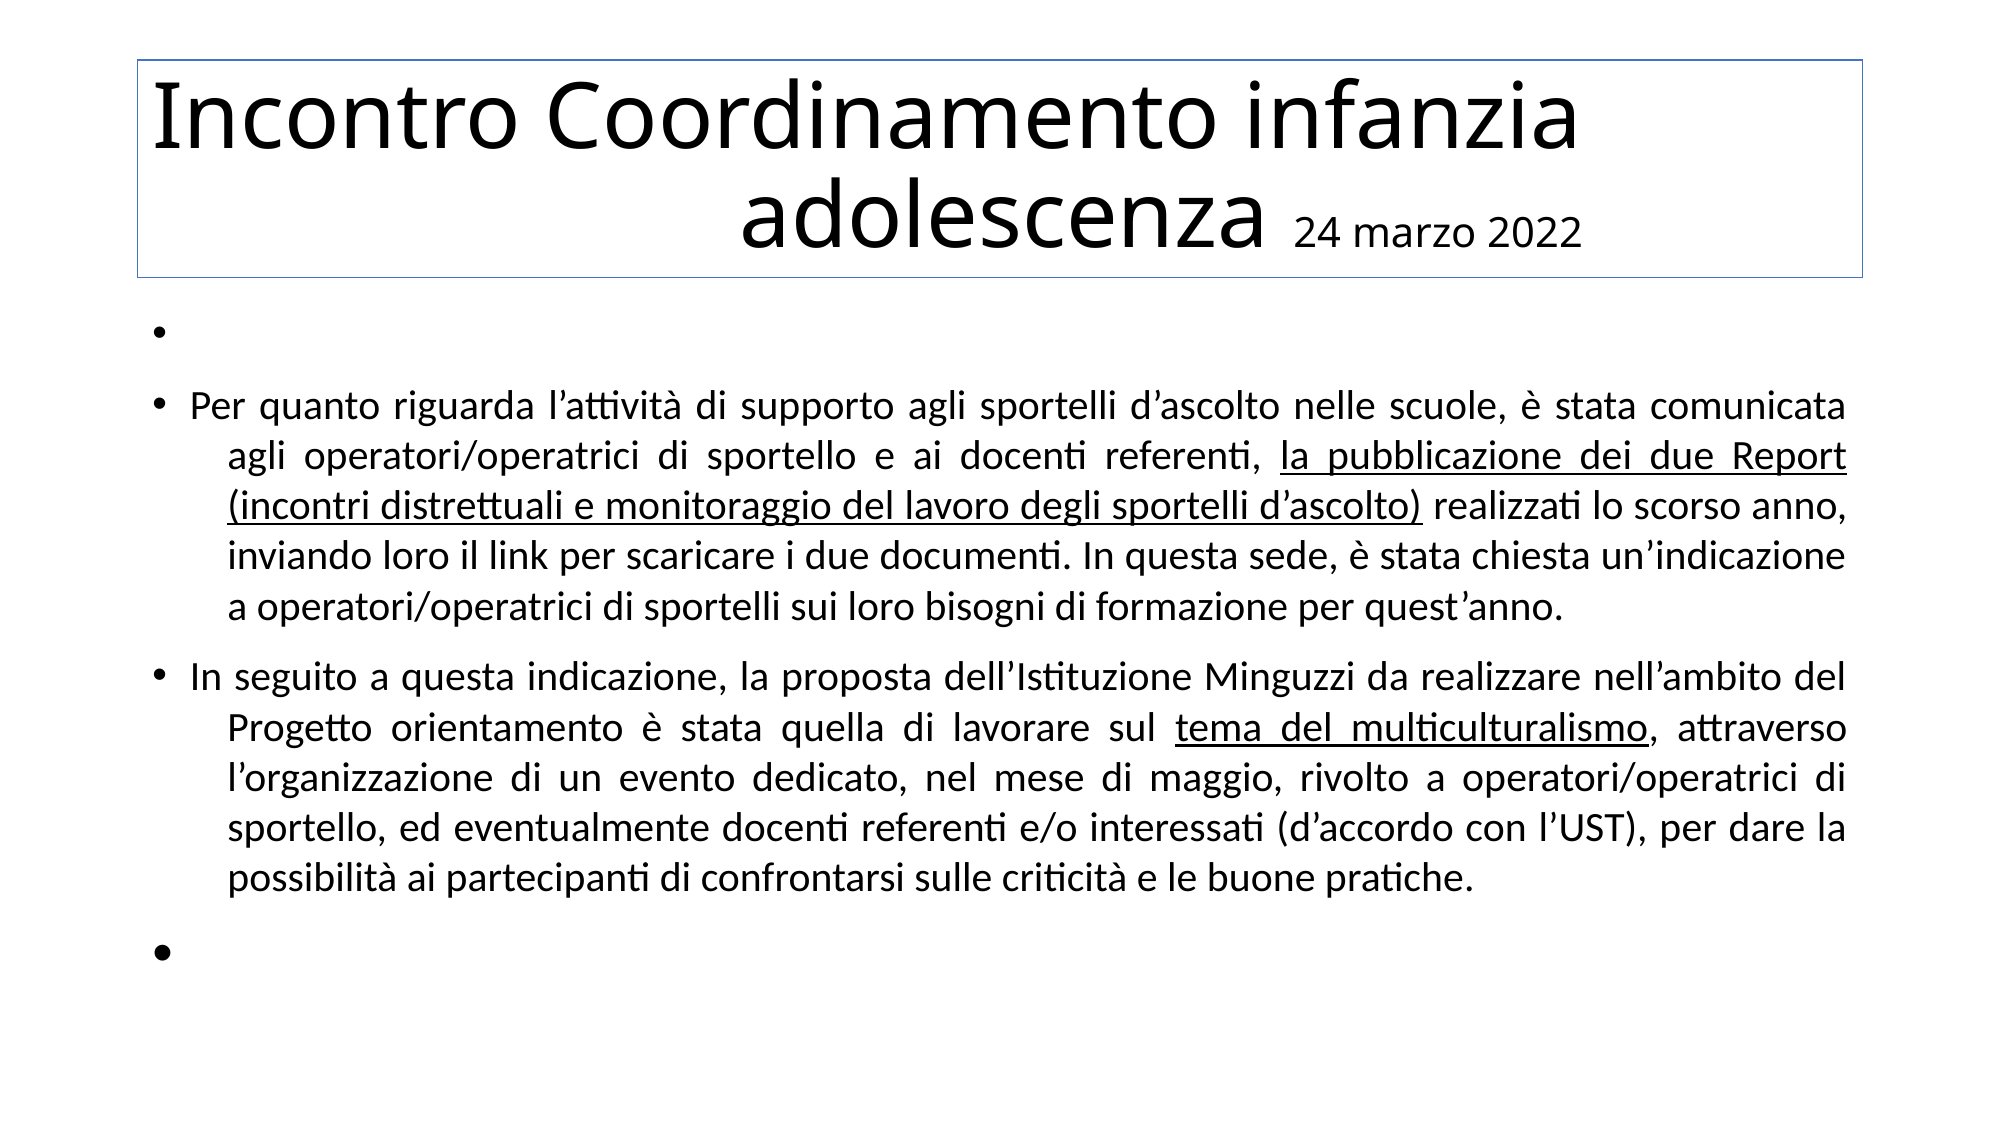

# Incontro Coordinamento infanzia adolescenza 24 marzo 2022
Per quanto riguarda l’attività di supporto agli sportelli d’ascolto nelle scuole, è stata comunicata agli operatori/operatrici di sportello e ai docenti referenti, la pubblicazione dei due Report (incontri distrettuali e monitoraggio del lavoro degli sportelli d’ascolto) realizzati lo scorso anno, inviando loro il link per scaricare i due documenti. In questa sede, è stata chiesta un’indicazione a operatori/operatrici di sportelli sui loro bisogni di formazione per quest’anno.
In seguito a questa indicazione, la proposta dell’Istituzione Minguzzi da realizzare nell’ambito del Progetto orientamento è stata quella di lavorare sul tema del multiculturalismo, attraverso l’organizzazione di un evento dedicato, nel mese di maggio, rivolto a operatori/operatrici di sportello, ed eventualmente docenti referenti e/o interessati (d’accordo con l’UST), per dare la possibilità ai partecipanti di confrontarsi sulle criticità e le buone pratiche.